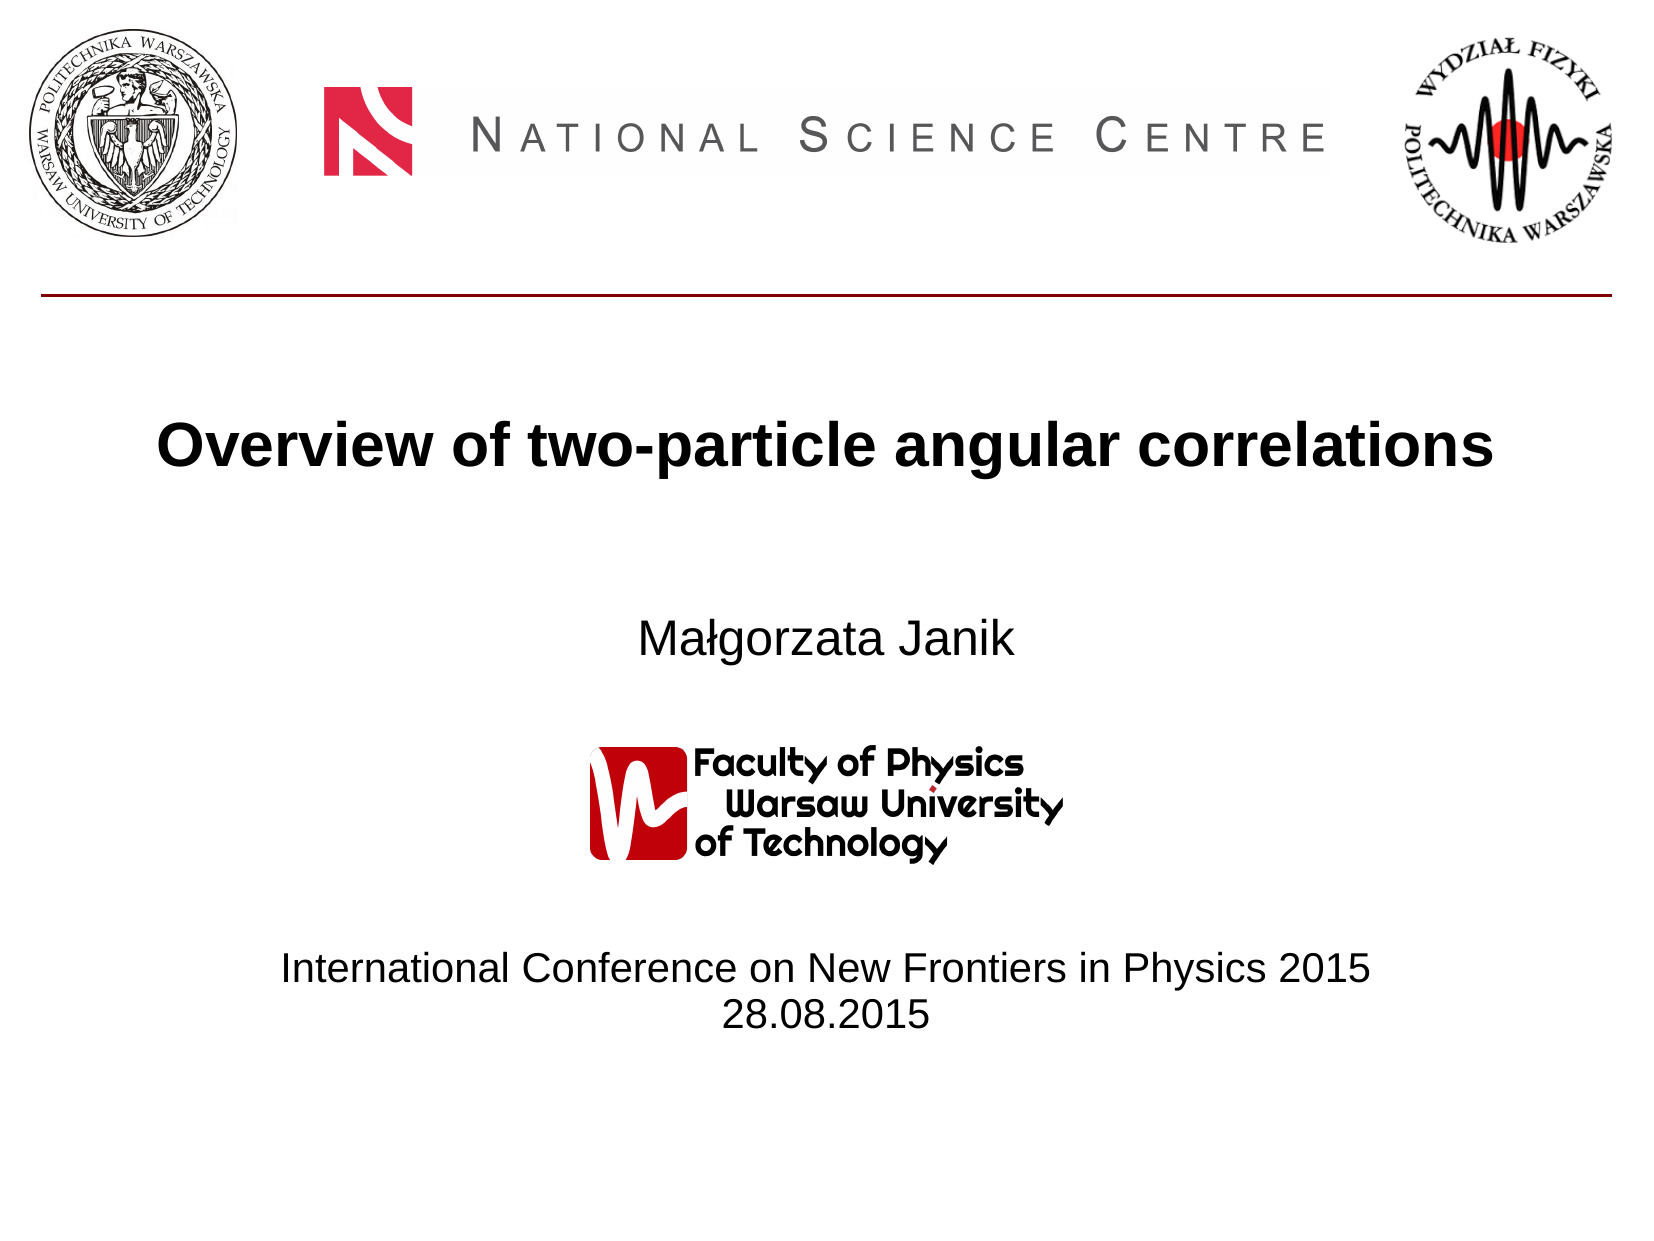

# Overview of two-particle angular correlations
Małgorzata Janik
International Conference on New Frontiers in Physics 2015
28.08.2015